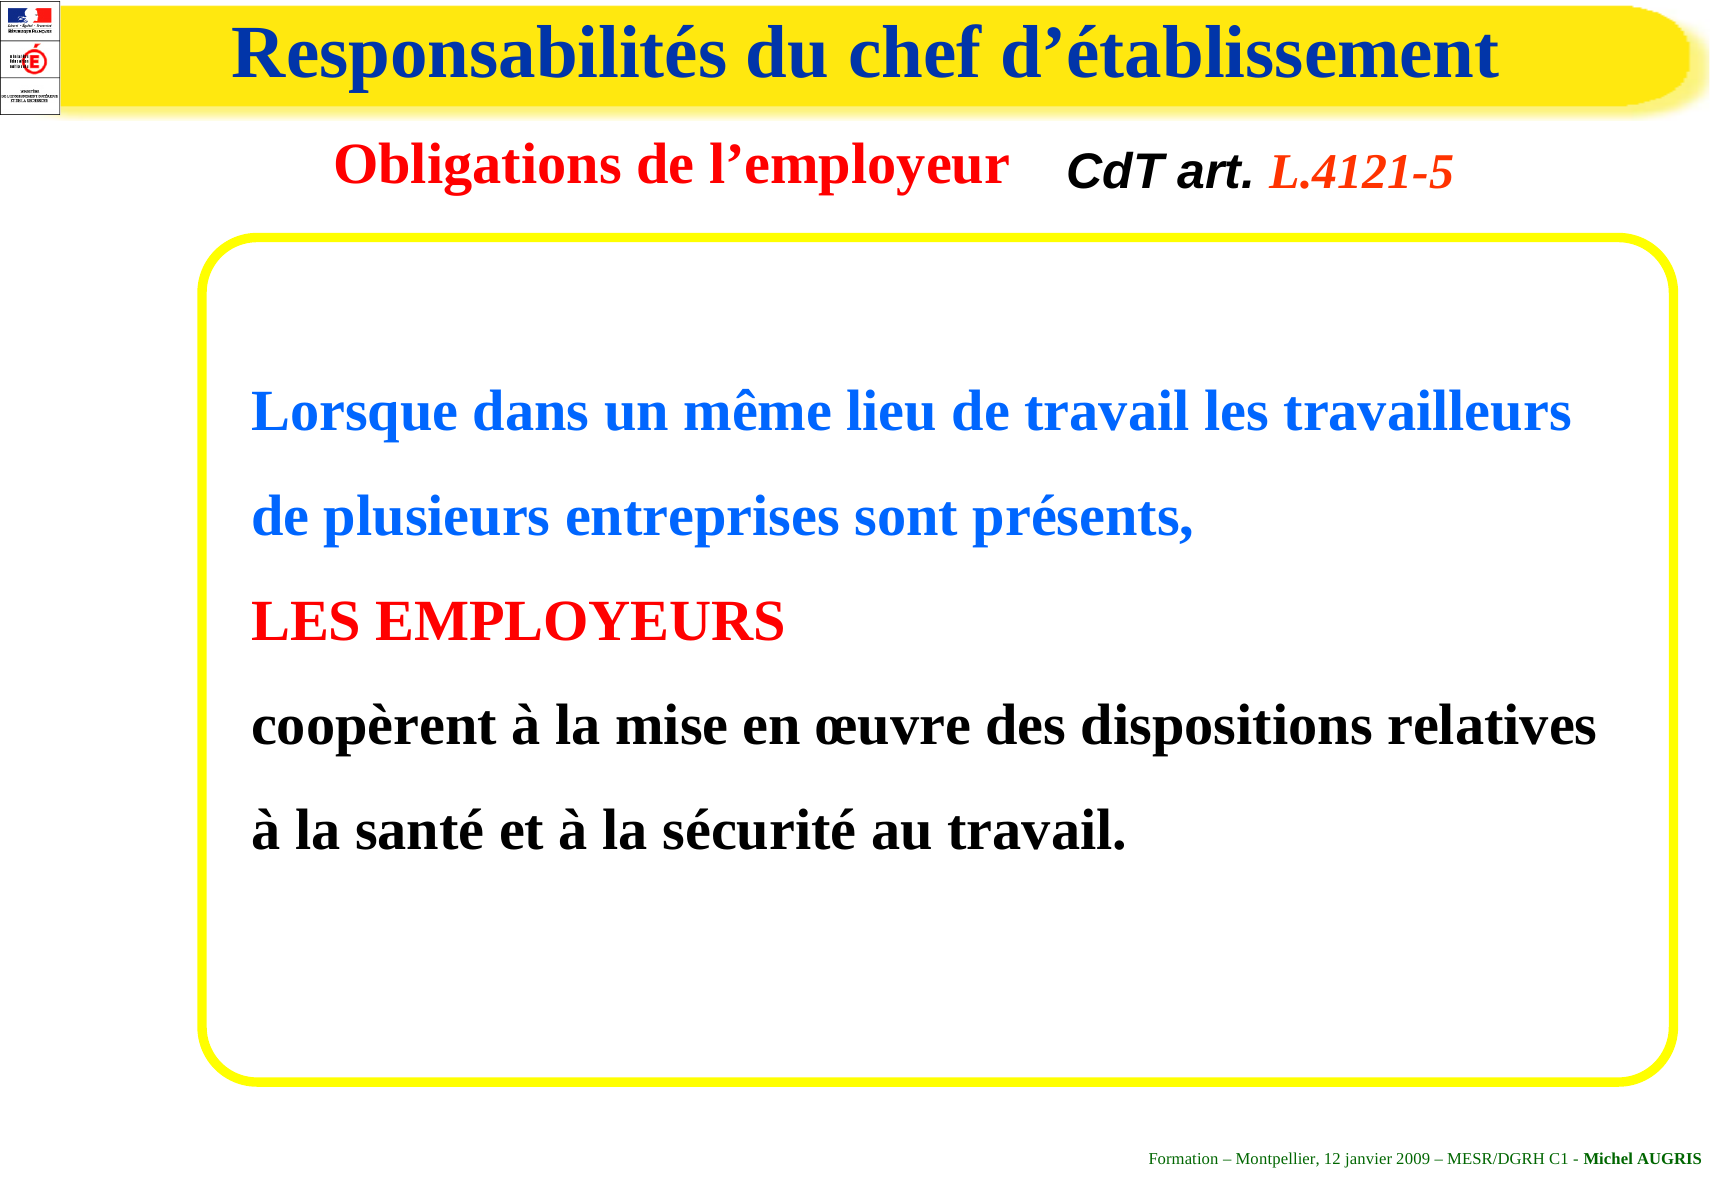

Responsabilités du chef d’établissement
Obligations de l’employeur
CdT art. L.4121-5
Lorsque dans un même lieu de travail les travailleurs de plusieurs entreprises sont présents,
LES EMPLOYEURS
coopèrent à la mise en œuvre des dispositions relatives à la santé et à la sécurité au travail.